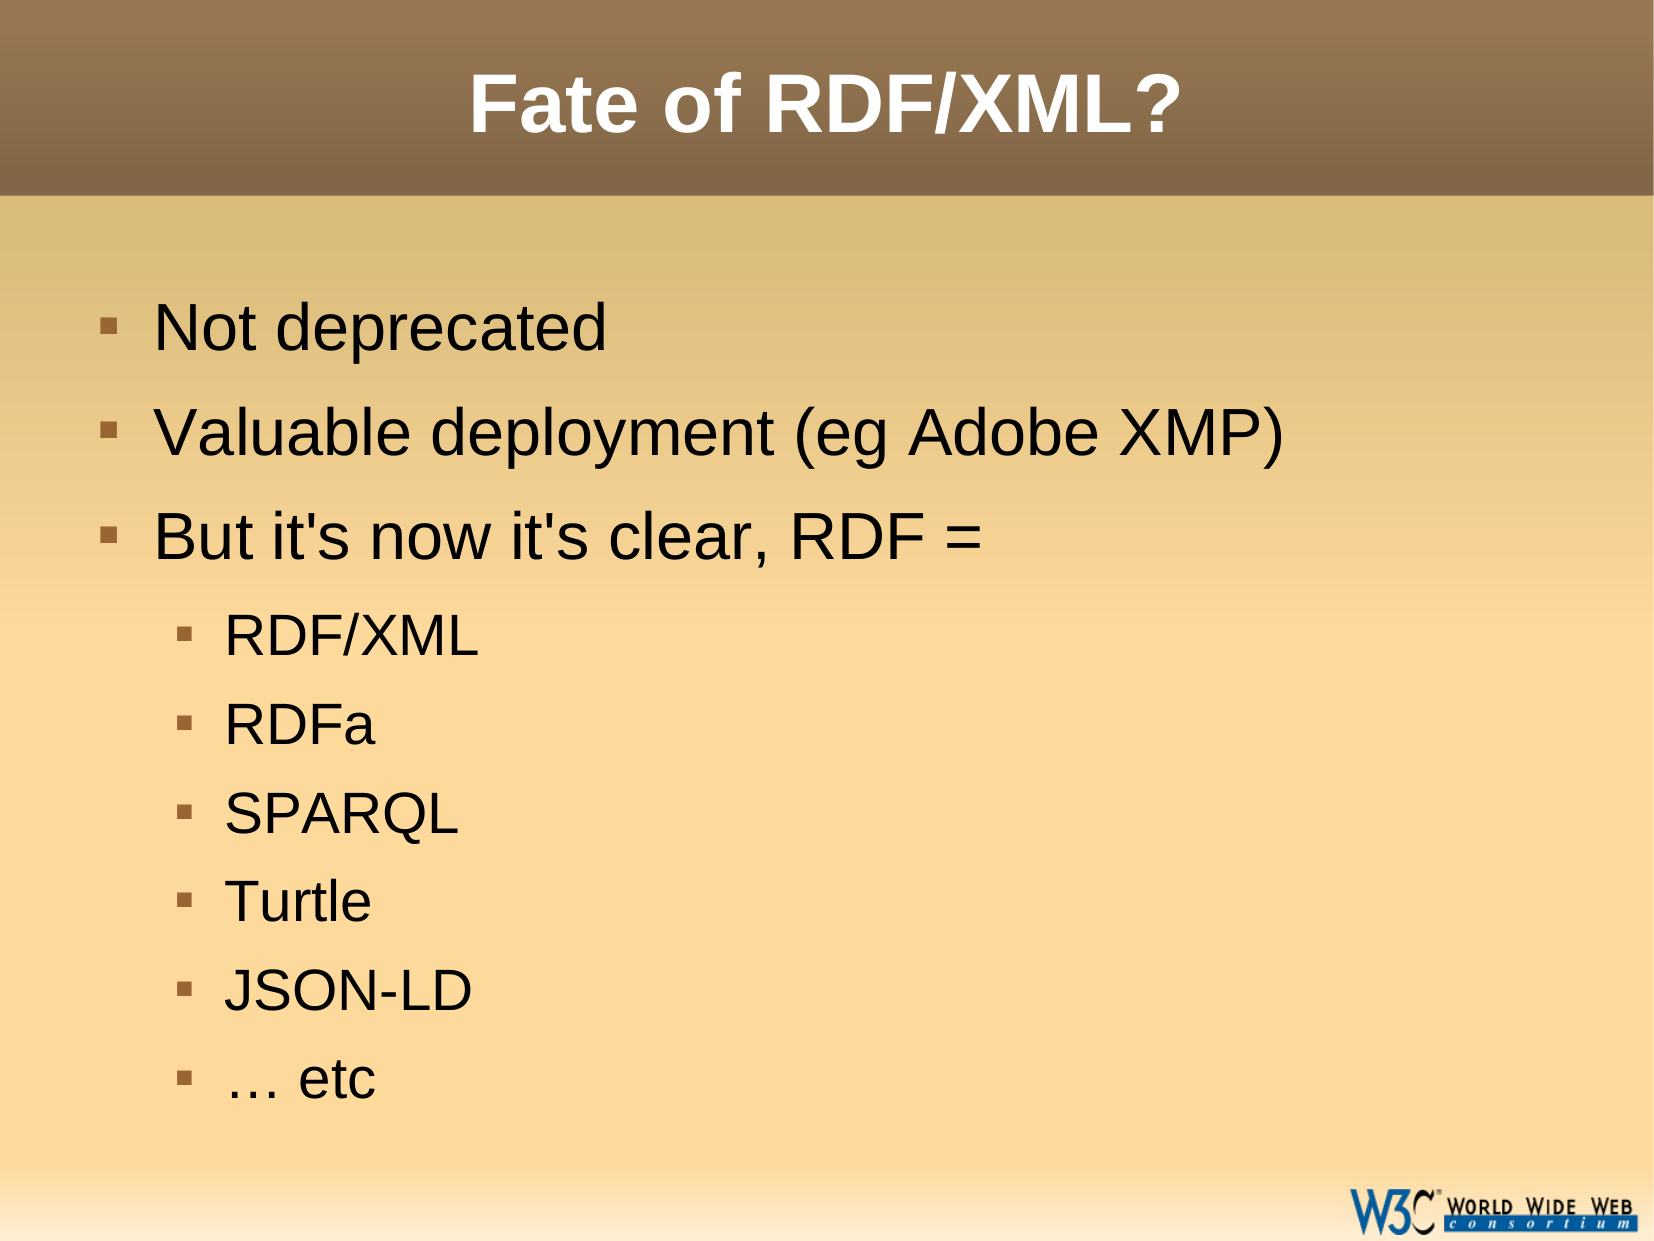

# Fate of RDF/XML?
Not deprecated
Valuable deployment (eg Adobe XMP)
But it's now it's clear, RDF =
RDF/XML
RDFa
SPARQL
Turtle
JSON-LD
… etc